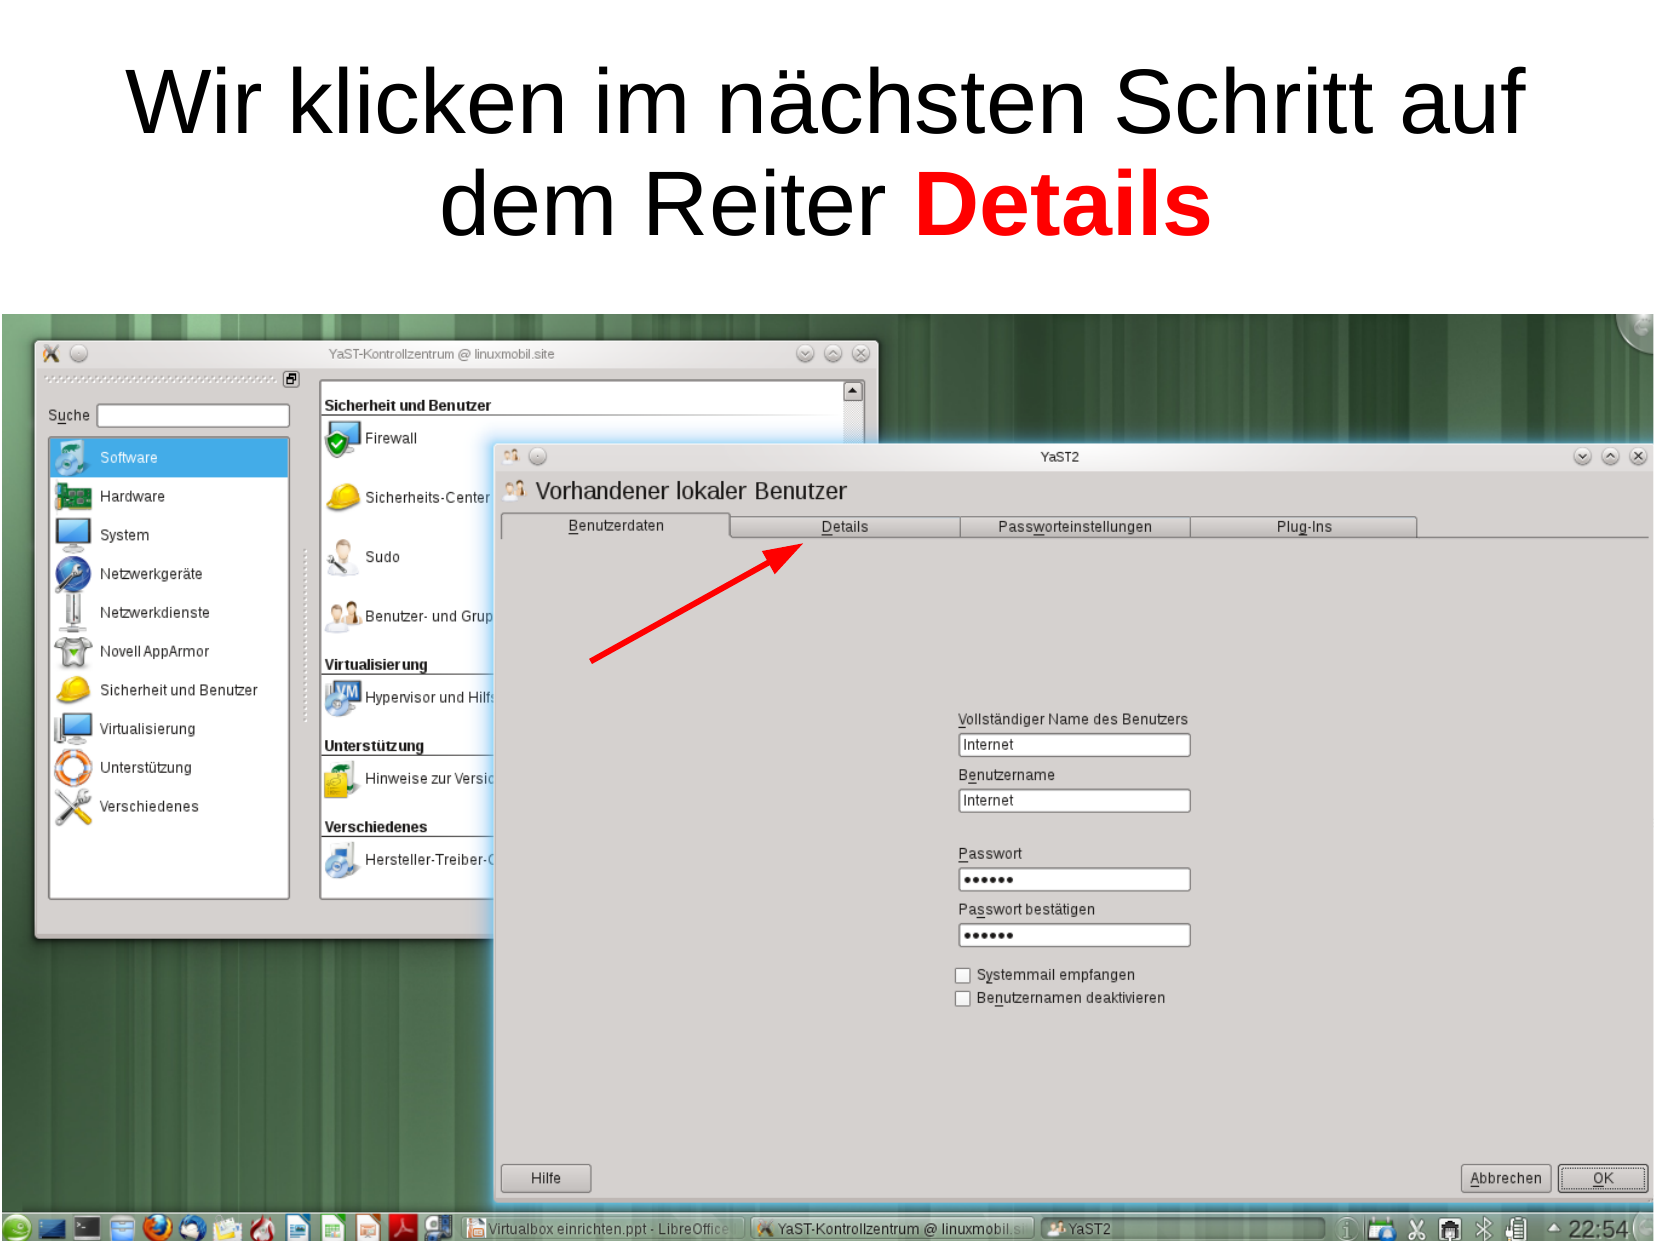

# Wir klicken im nächsten Schritt auf dem Reiter Details